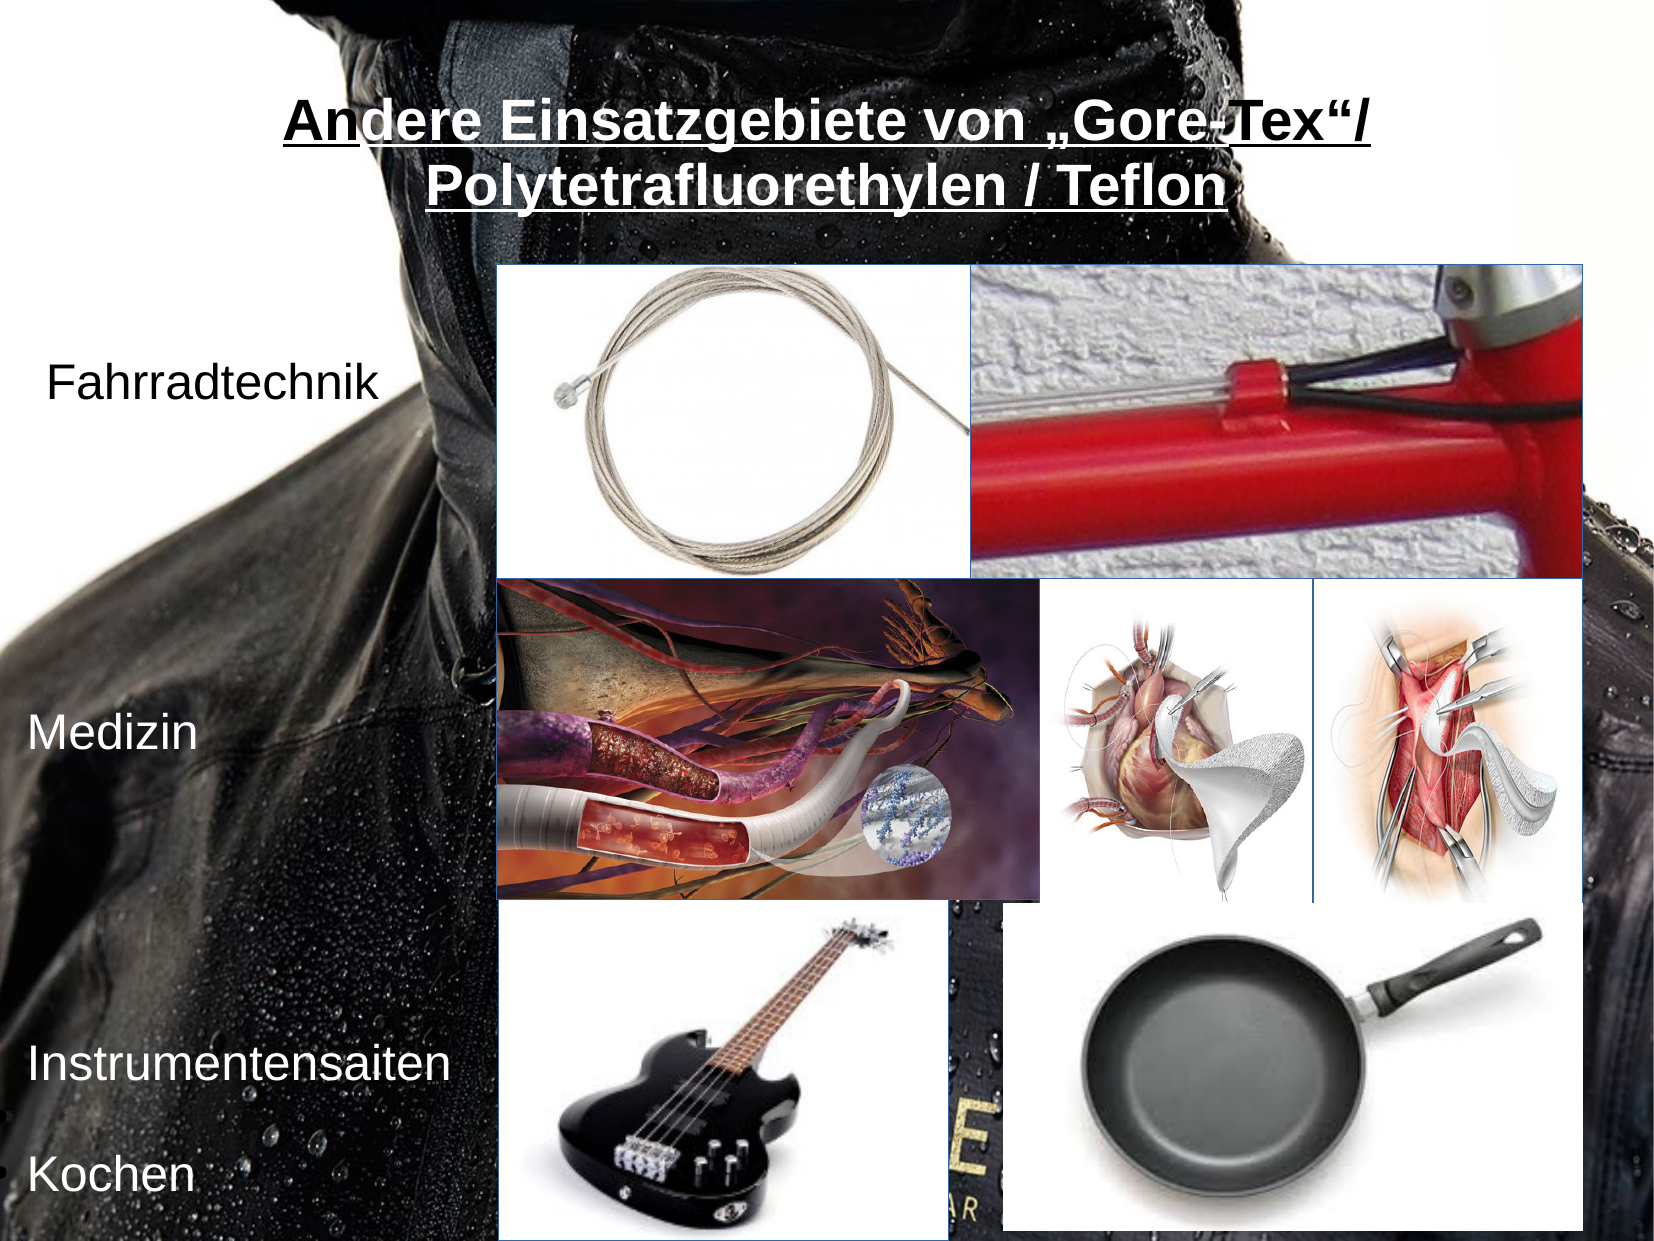

# Andere Einsatzgebiete von „Gore-Tex“/ Polytetrafluorethylen / Teflon
Fahrradtechnik
Medizin
Instrumentensaiten
Kochen